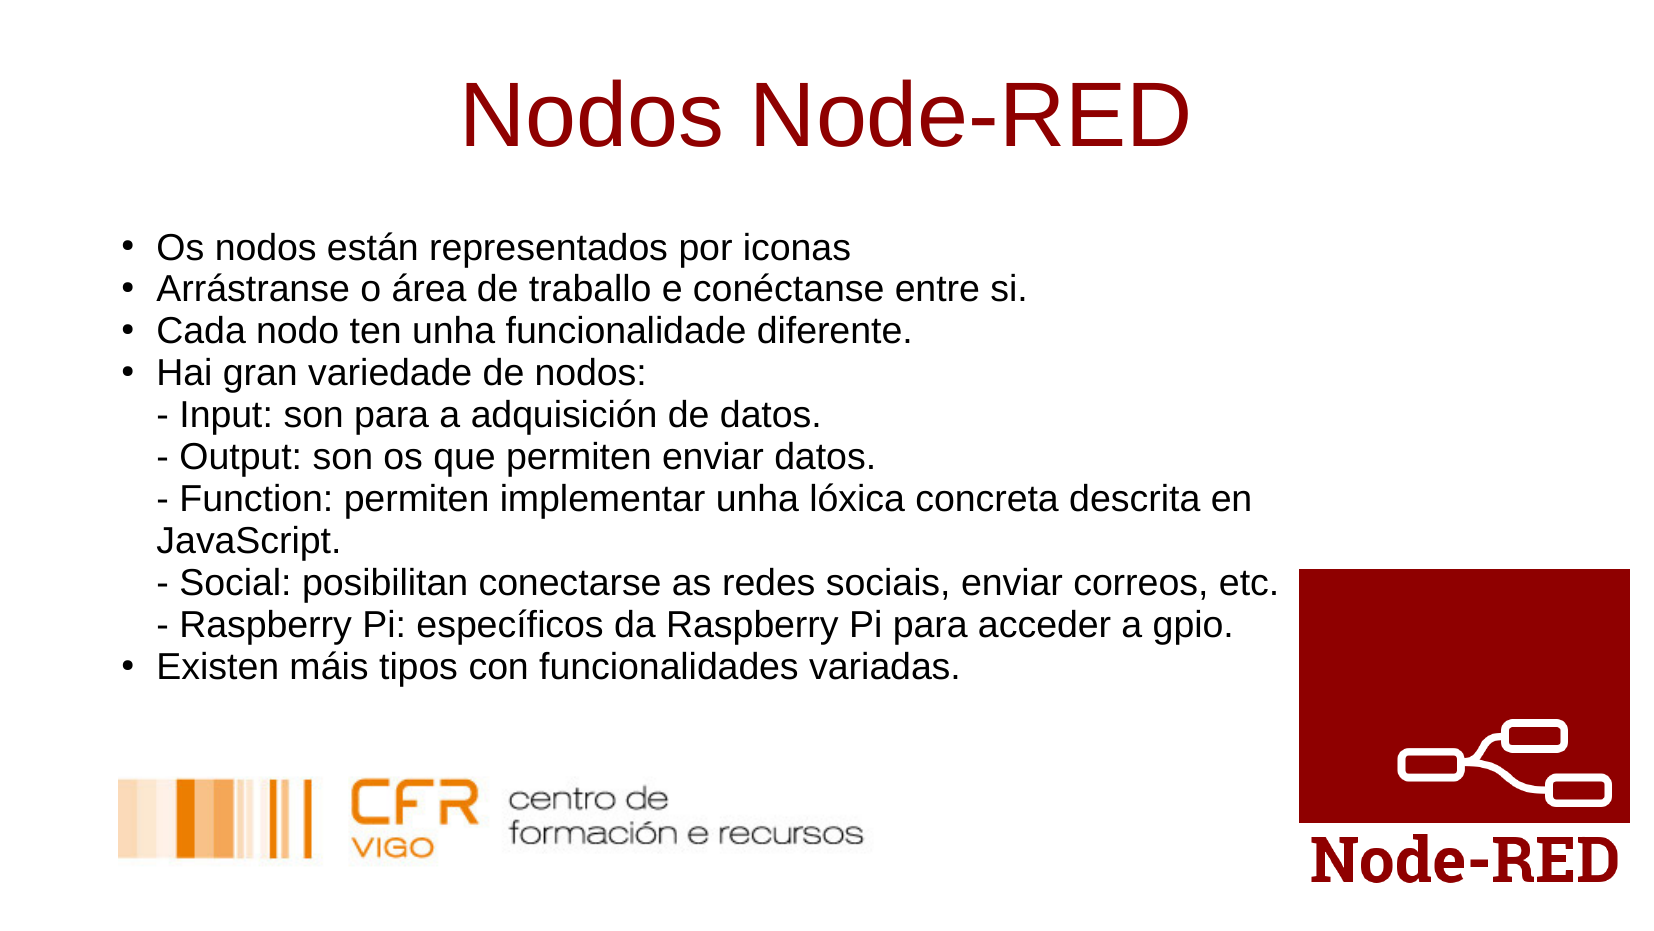

# Nodos Node-RED
Os nodos están representados por iconas
Arrástranse o área de traballo e conéctanse entre si.
Cada nodo ten unha funcionalidade diferente.
Hai gran variedade de nodos:
- Input: son para a adquisición de datos.
- Output: son os que permiten enviar datos.
- Function: permiten implementar unha lóxica concreta descrita en JavaScript.
- Social: posibilitan conectarse as redes sociais, enviar correos, etc.
- Raspberry Pi: específicos da Raspberry Pi para acceder a gpio.
Existen máis tipos con funcionalidades variadas.